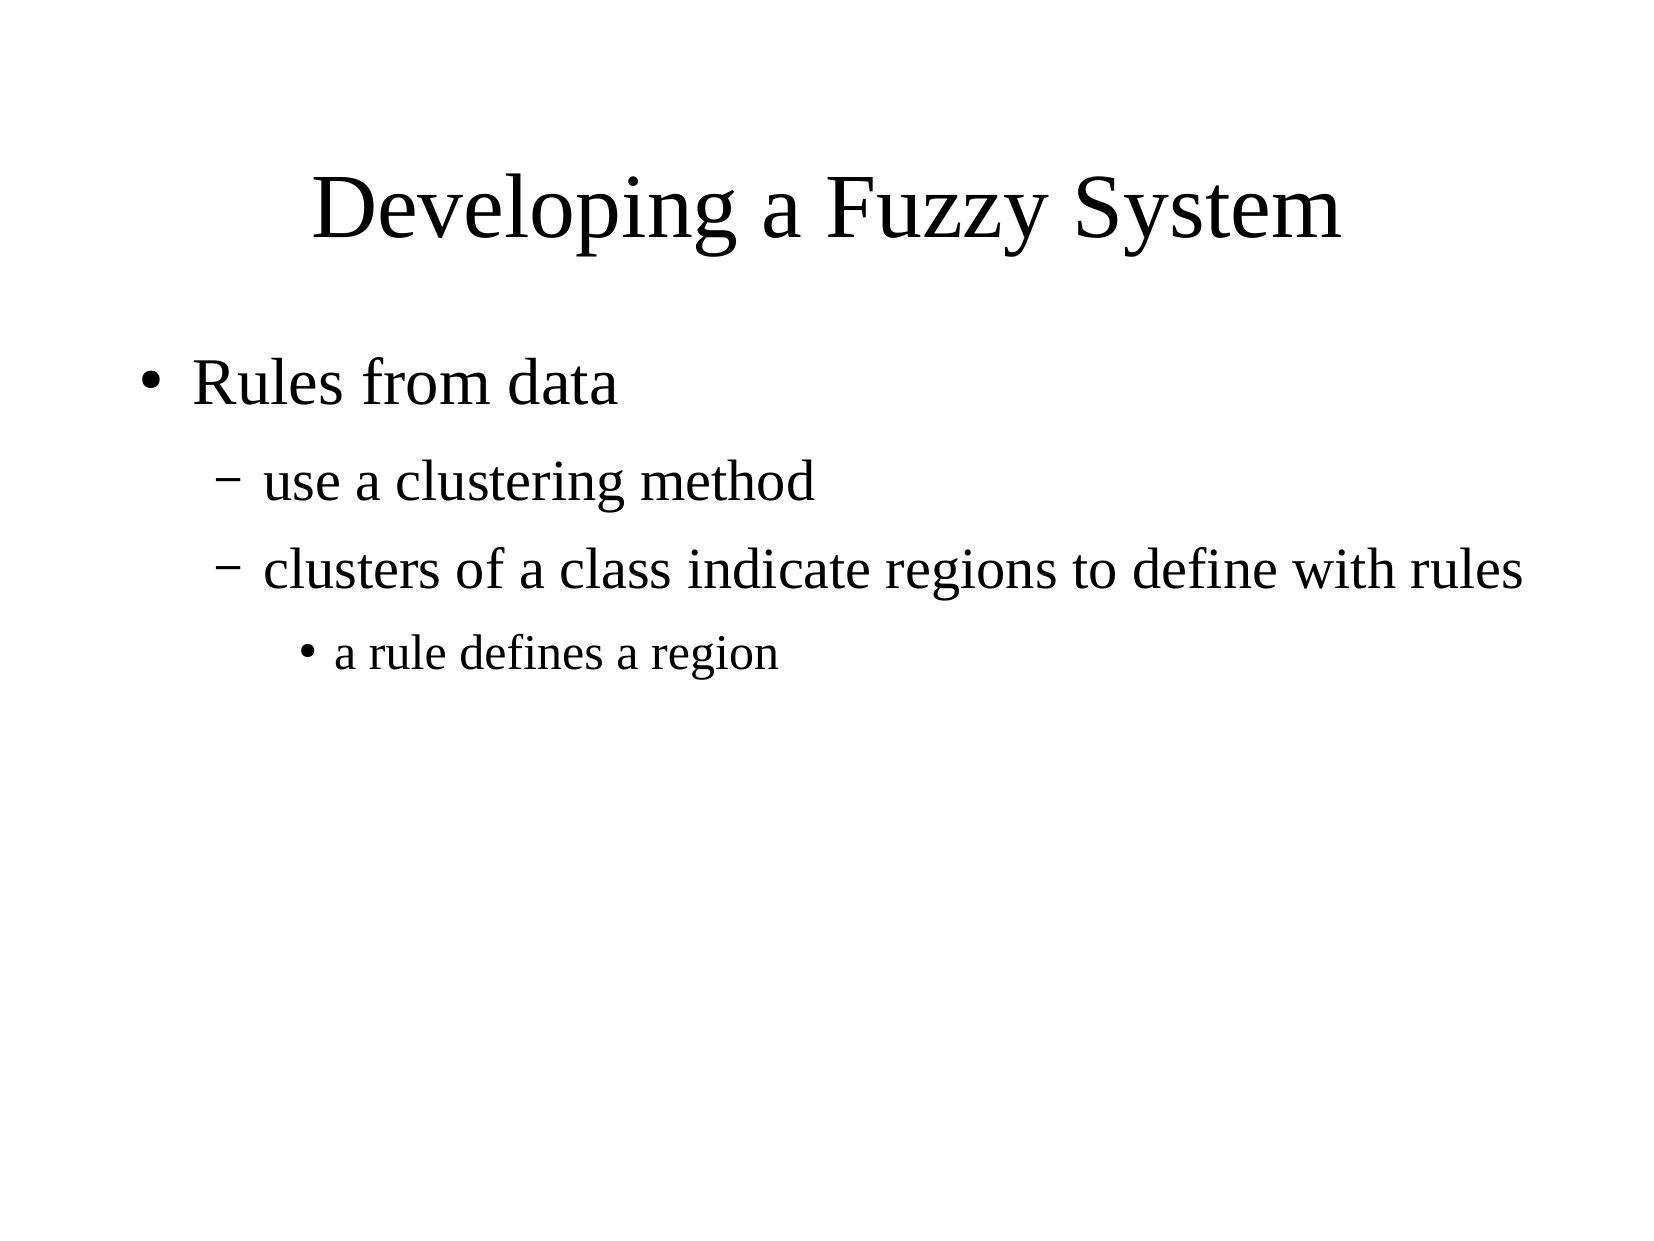

# Developing a Fuzzy System
Rules from data
use a clustering method
clusters of a class indicate regions to define with rules
a rule defines a region